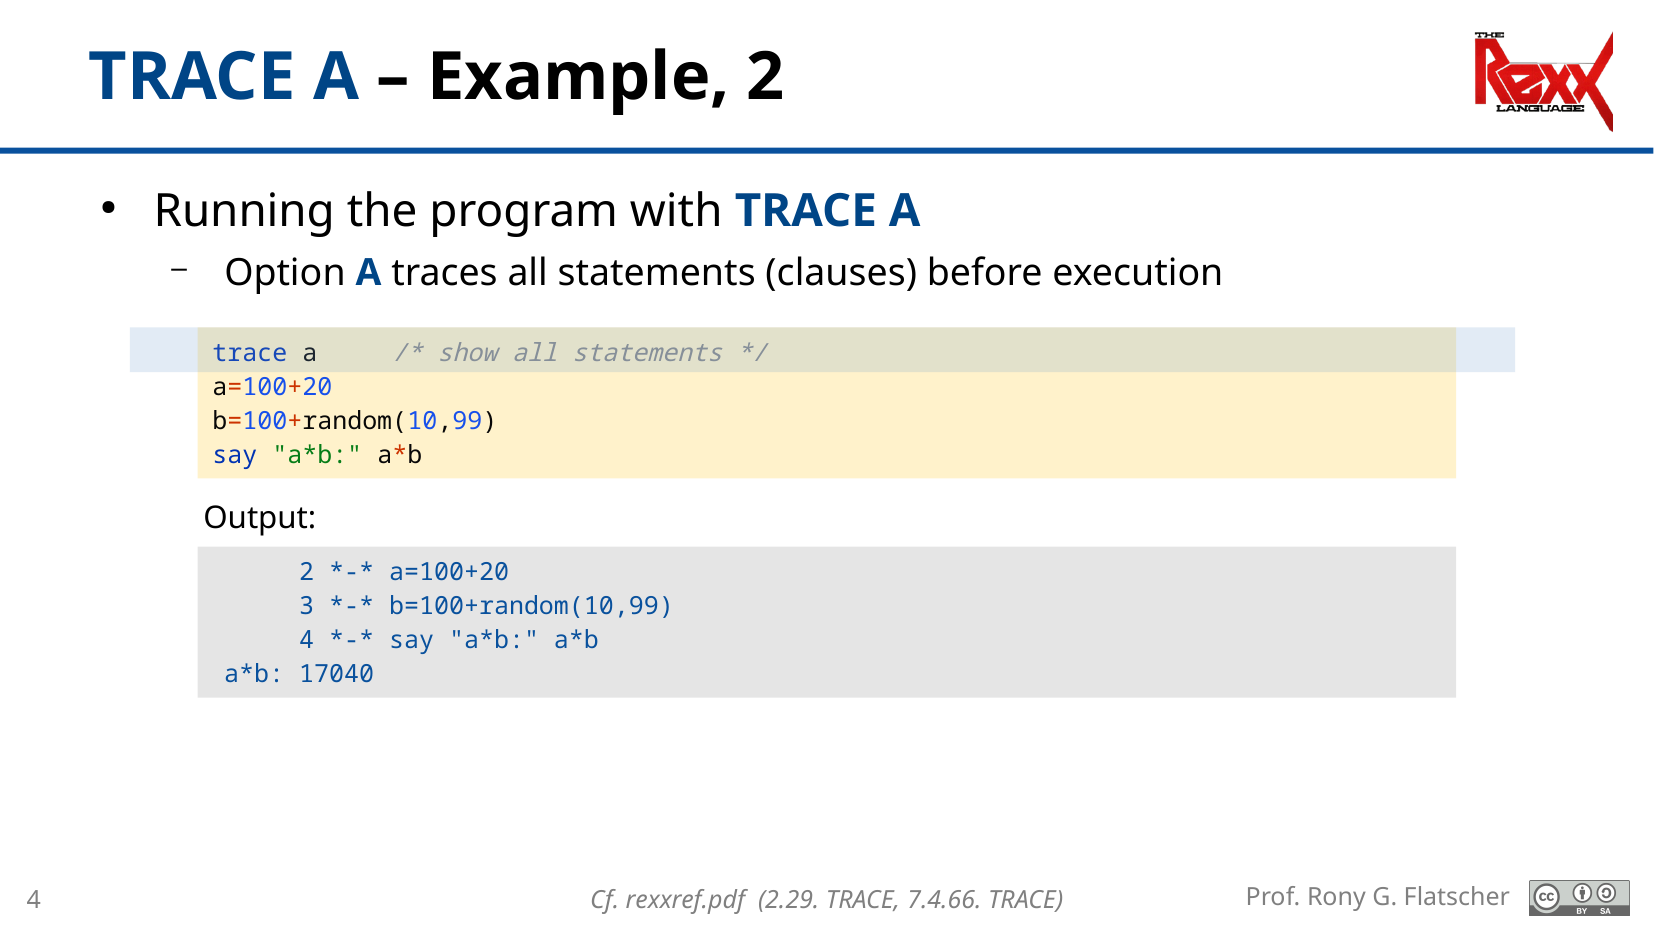

# TRACE A – Example, 2
Running the program with TRACE A
Option A traces all statements (clauses) before execution
trace a /* show all statements */
a=100+20
b=100+random(10,99)
say "a*b:" a*b
Output:
 2 *-* a=100+20
 3 *-* b=100+random(10,99)
 4 *-* say "a*b:" a*b
a*b: 17040
Cf. rexxref.pdf (2.29. TRACE, 7.4.66. TRACE)